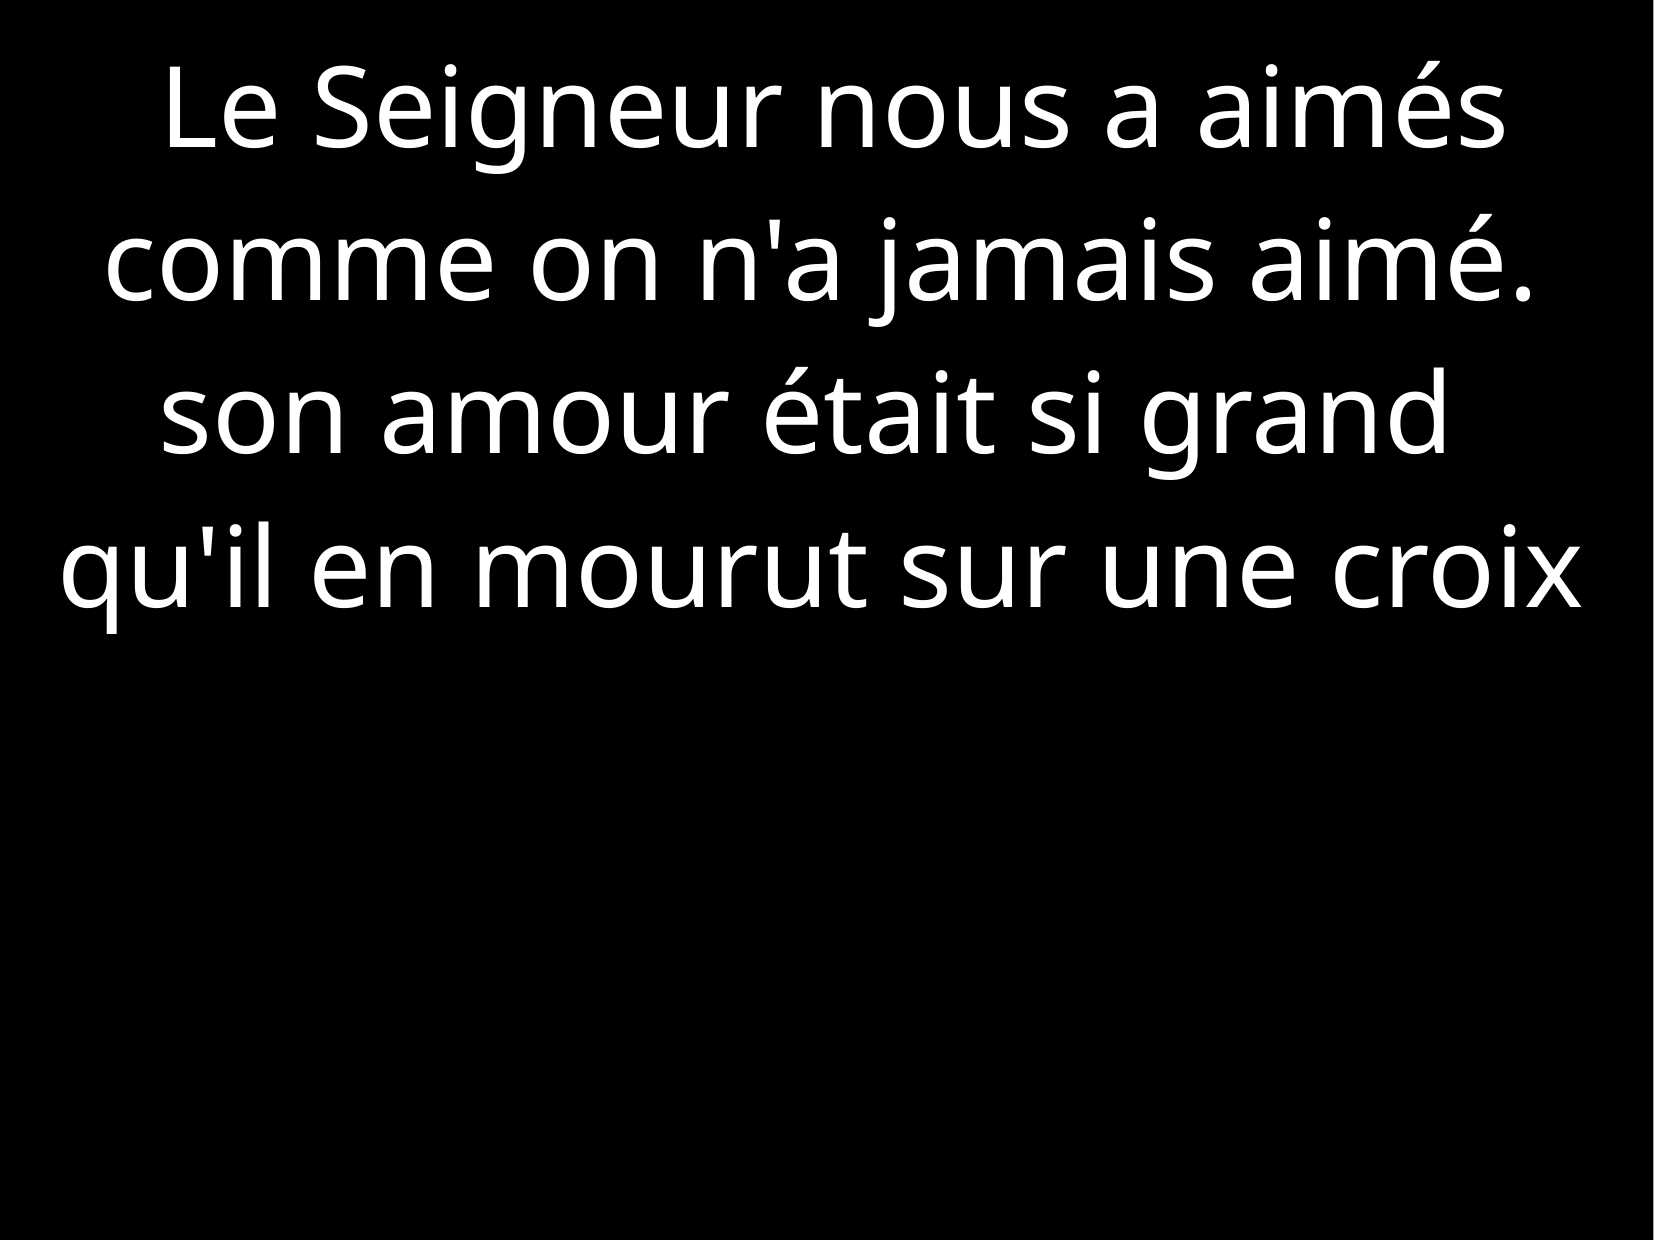

# Le Seigneur nous a aimés comme on n'a jamais aimé.
son amour était si grand
qu'il en mourut sur une croix